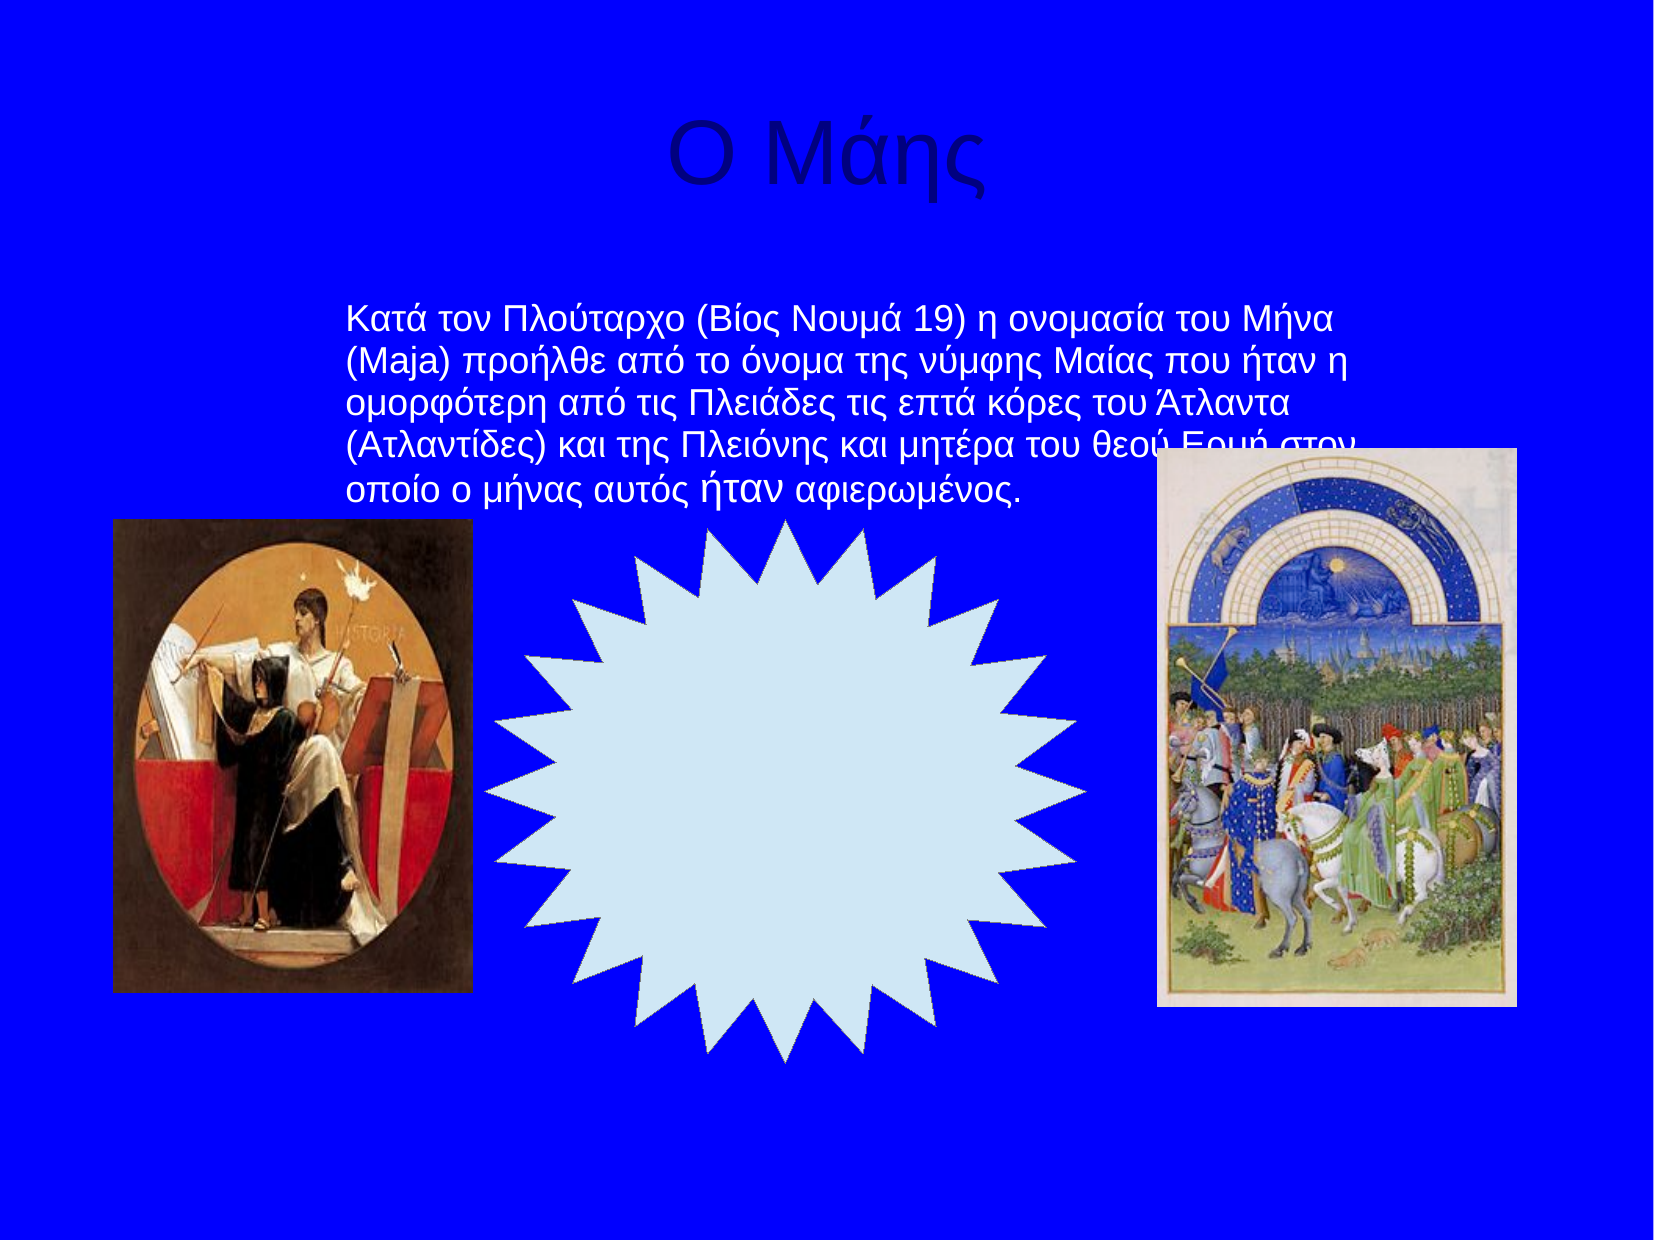

# Ο Μάης
Κατά τον Πλούταρχο (Βίος Νουμά 19) η ονομασία του Μήνα (Maja) προήλθε από το όνομα της νύμφης Μαίας που ήταν η ομορφότερη από τις Πλειάδες τις επτά κόρες του Άτλαντα (Ατλαντίδες) και της Πλειόνης και μητέρα του θεού Ερμή στον οποίο ο μήνας αυτός ήταν αφιερωμένος.